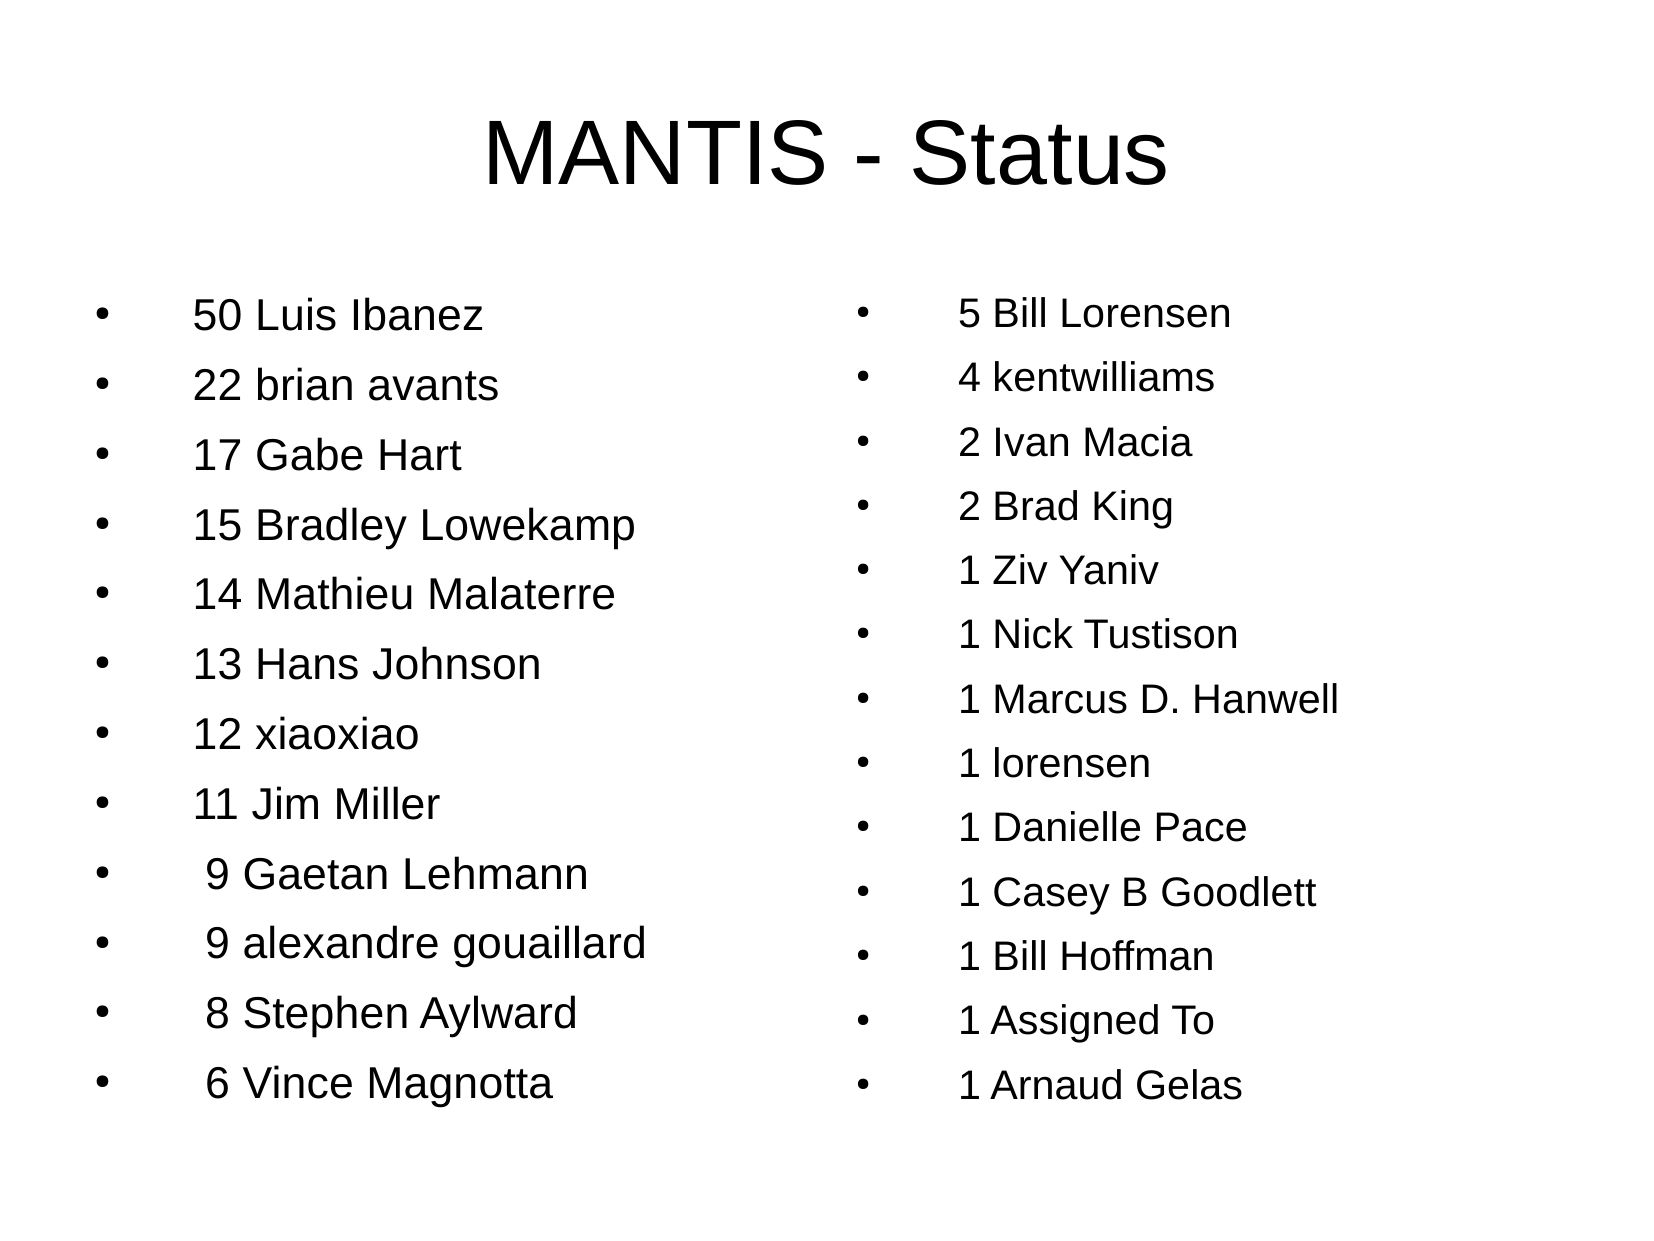

# MANTIS - Status
 50 Luis Ibanez
 22 brian avants
 17 Gabe Hart
 15 Bradley Lowekamp
 14 Mathieu Malaterre
 13 Hans Johnson
 12 xiaoxiao
 11 Jim Miller
 9 Gaetan Lehmann
 9 alexandre gouaillard
 8 Stephen Aylward
 6 Vince Magnotta
 5 Bill Lorensen
 4 kentwilliams
 2 Ivan Macia
 2 Brad King
 1 Ziv Yaniv
 1 Nick Tustison
 1 Marcus D. Hanwell
 1 lorensen
 1 Danielle Pace
 1 Casey B Goodlett
 1 Bill Hoffman
 1 Assigned To
 1 Arnaud Gelas